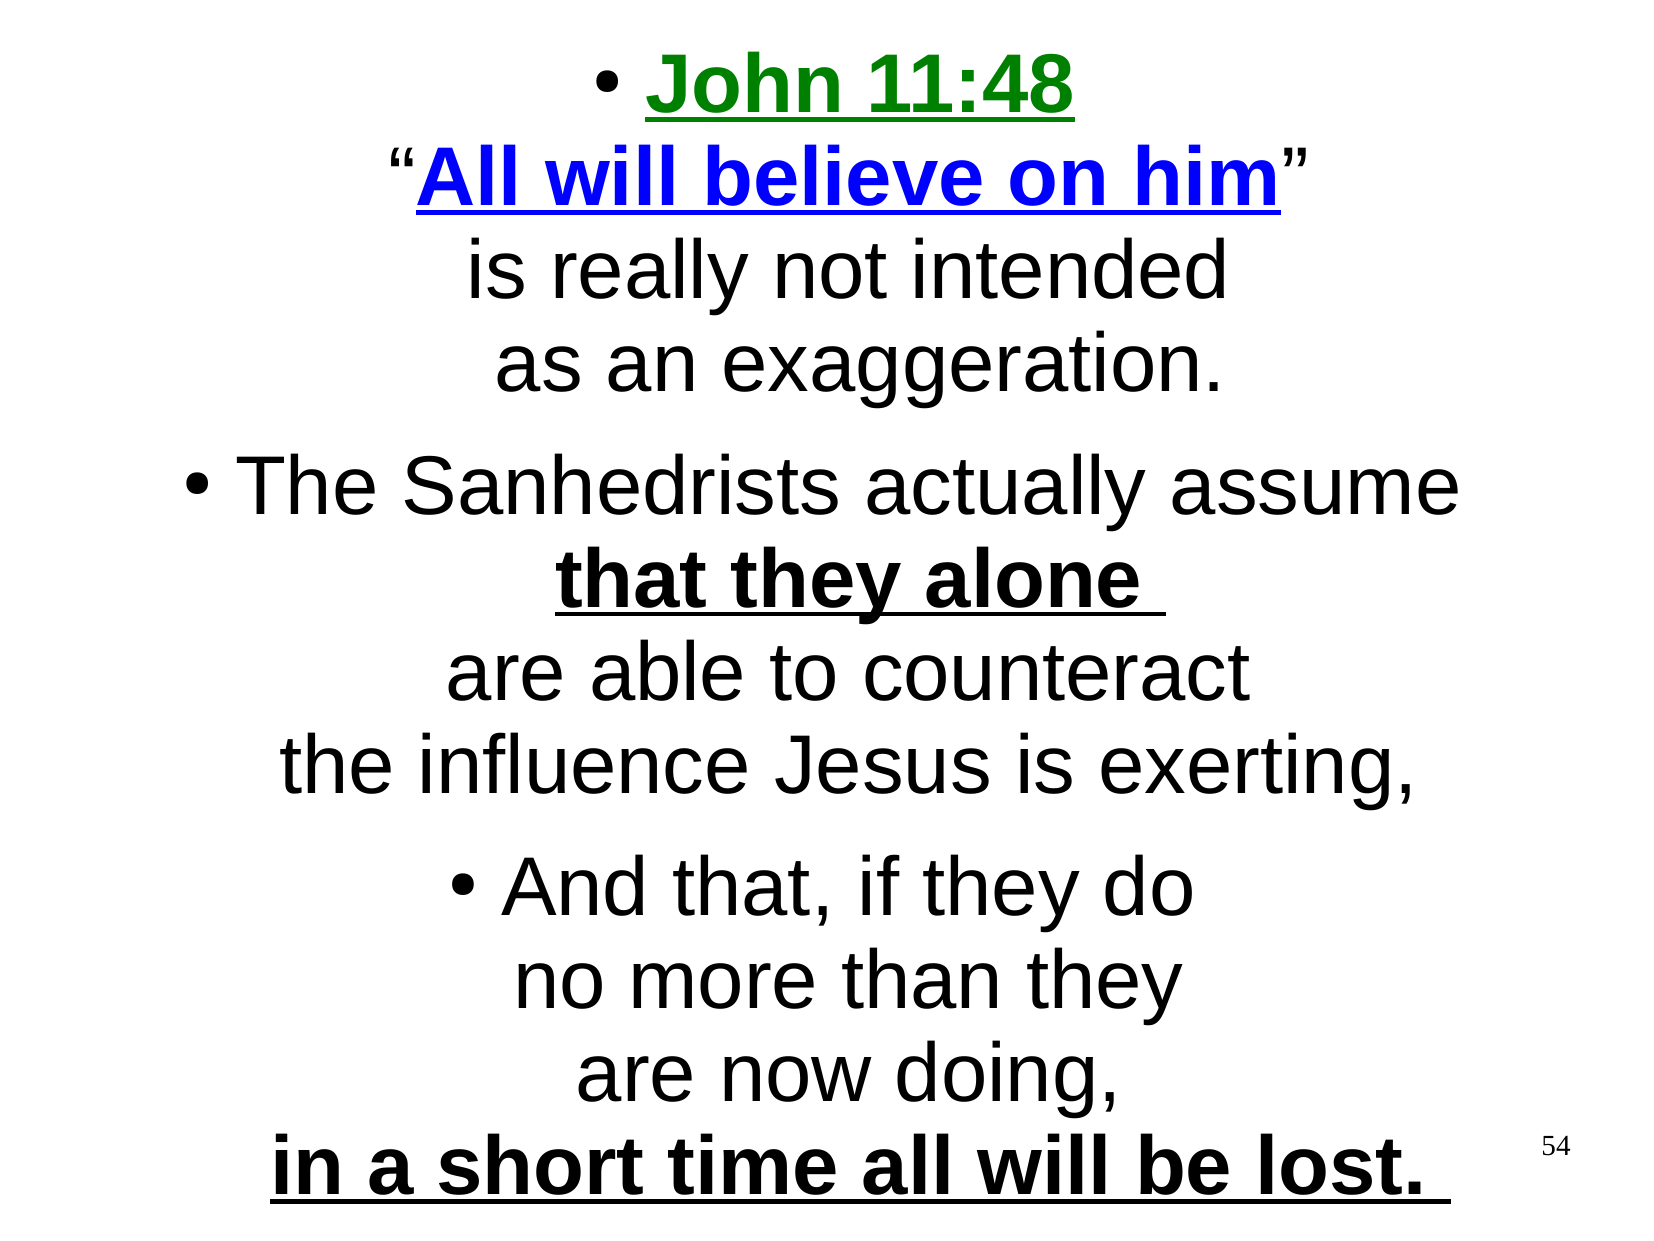

# John 11:48 “All will believe on him” is really not intended as an exaggeration.
The Sanhedrists actually assume
that they alone
are able to counteract
the influence Jesus is exerting,
And that, if they do
no more than they
are now doing,
in a short time all will be lost.
54